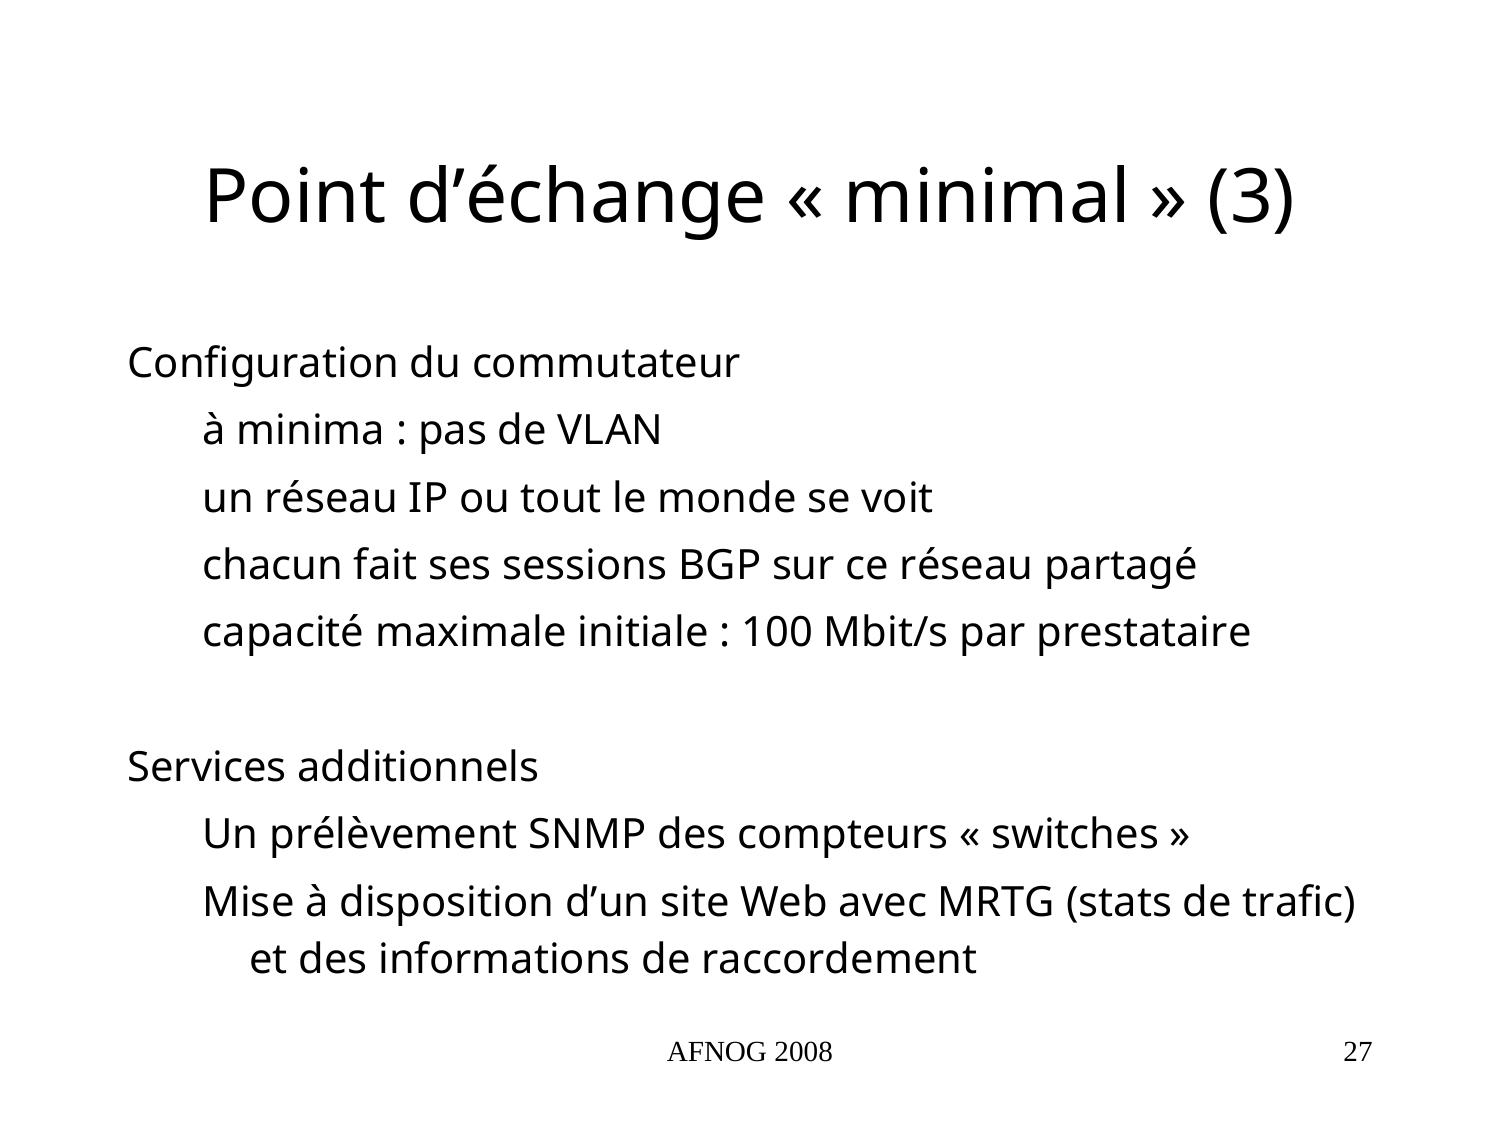

# Point d’échange « minimal » (3)
Configuration du commutateur
à minima : pas de VLAN
un réseau IP ou tout le monde se voit
chacun fait ses sessions BGP sur ce réseau partagé
capacité maximale initiale : 100 Mbit/s par prestataire
Services additionnels
Un prélèvement SNMP des compteurs « switches »
Mise à disposition d’un site Web avec MRTG (stats de trafic) et des informations de raccordement
AFNOG 2008